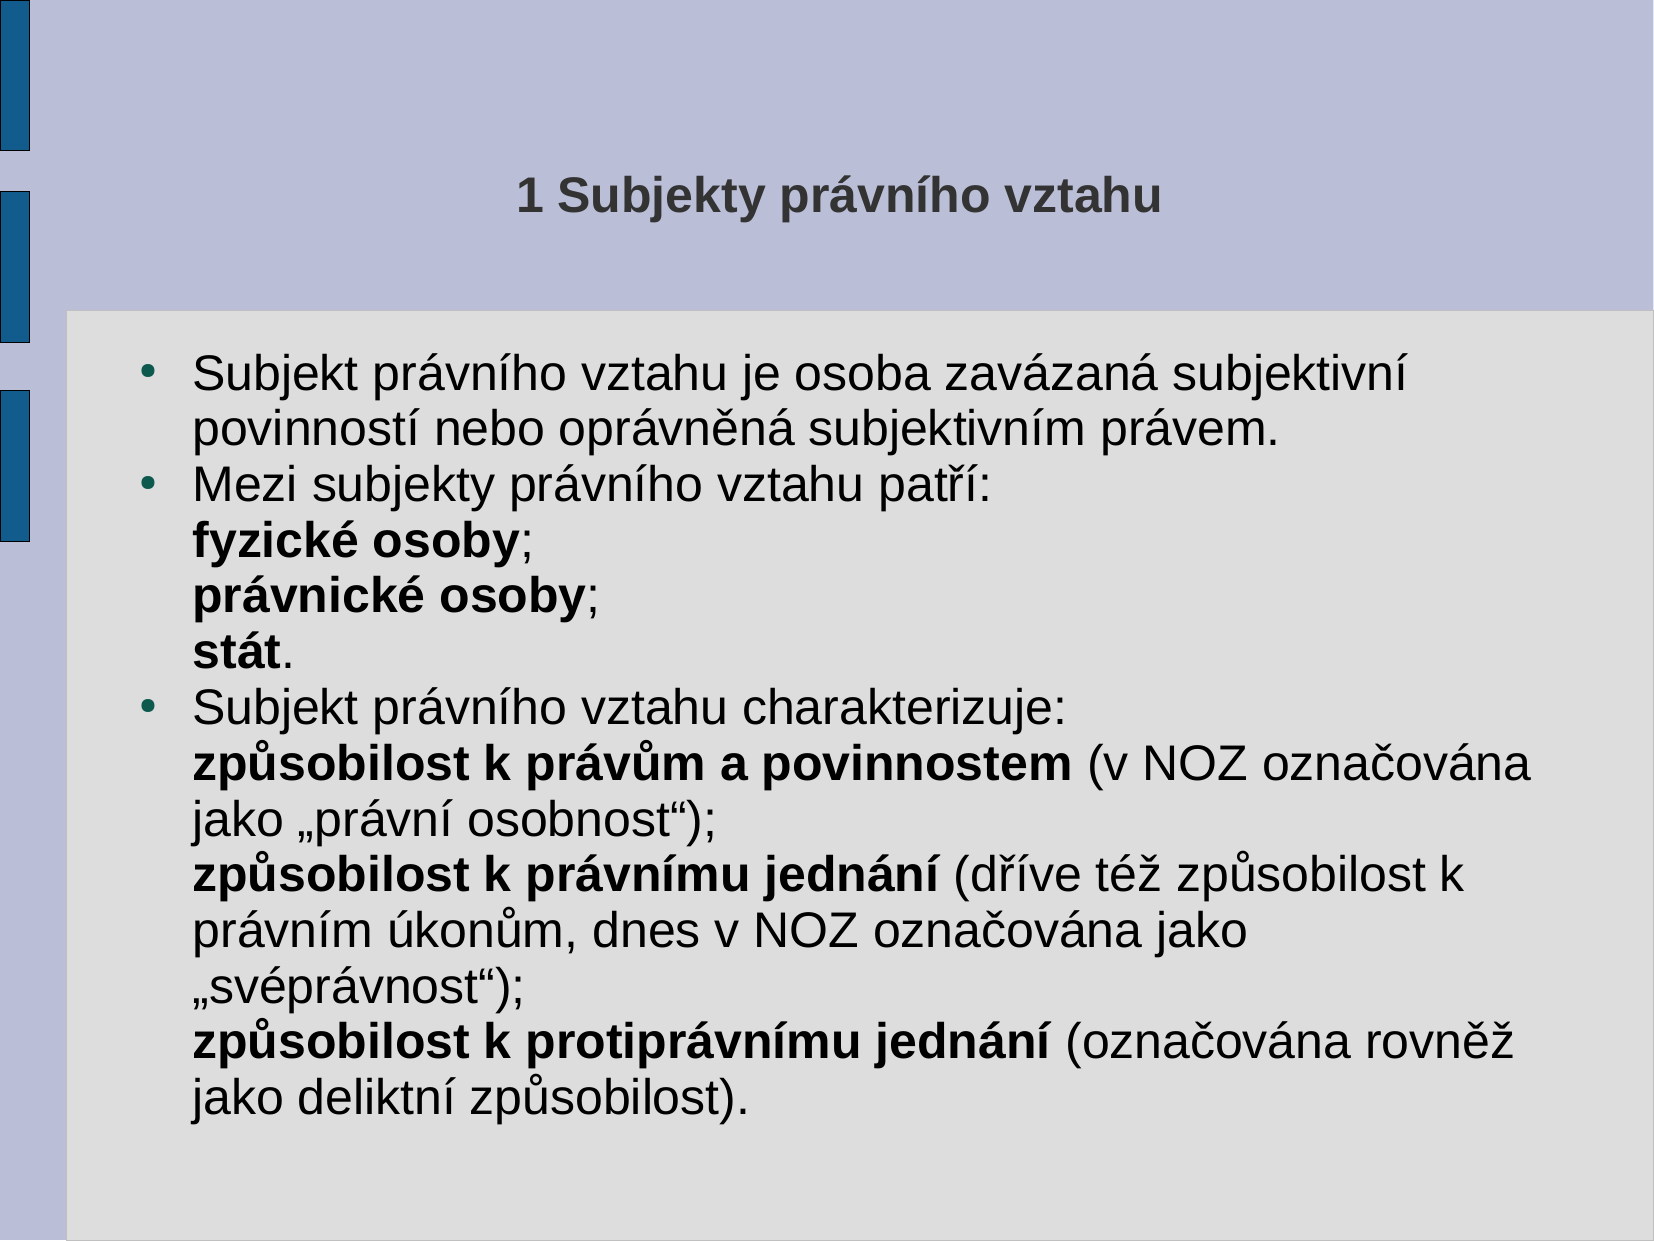

# 1 Subjekty právního vztahu
Subjekt právního vztahu je osoba zavázaná subjektivní povinností nebo oprávněná subjektivním právem.
Mezi subjekty právního vztahu patří:
fyzické osoby;
právnické osoby;
stát.
Subjekt právního vztahu charakterizuje:
způsobilost k právům a povinnostem (v NOZ označována jako „právní osobnost“);
způsobilost k právnímu jednání (dříve též způsobilost k právním úkonům, dnes v NOZ označována jako „svéprávnost“);
způsobilost k protiprávnímu jednání (označována rovněž jako deliktní způsobilost).